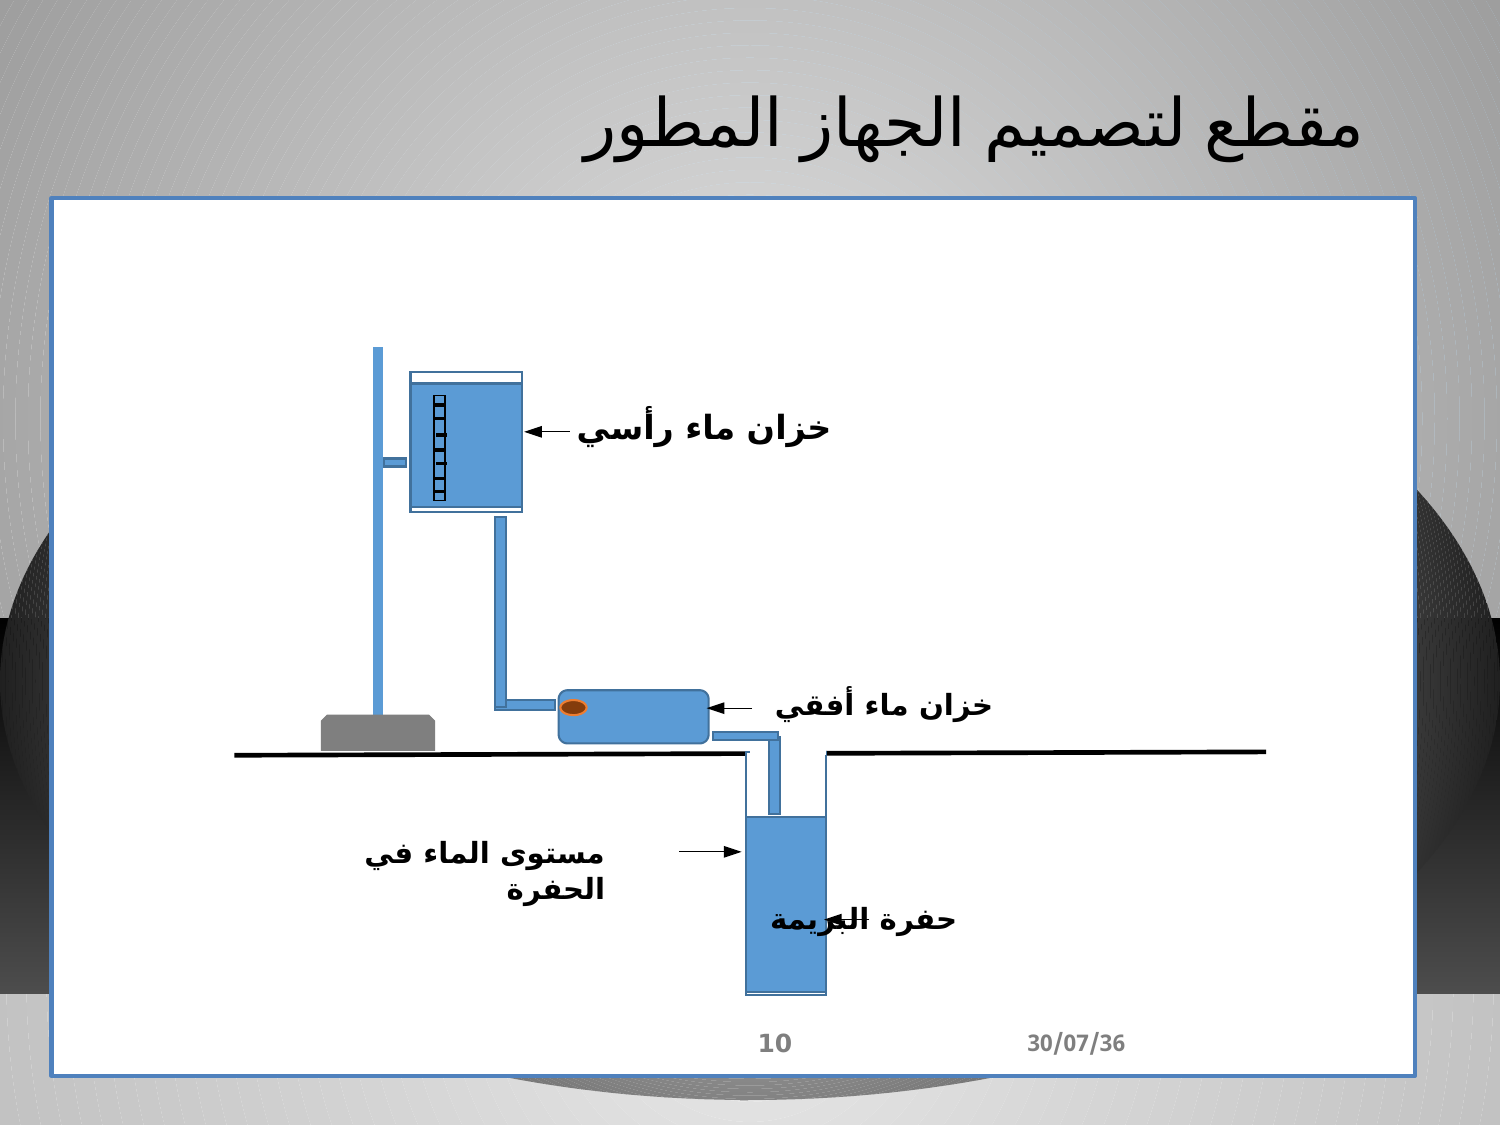

مقطع لتصميم الجهاز المطور
خزان ماء رأسي
خزان ماء أفقي
مستوى الماء في الحفرة
حفرة البريمة
30/07/36